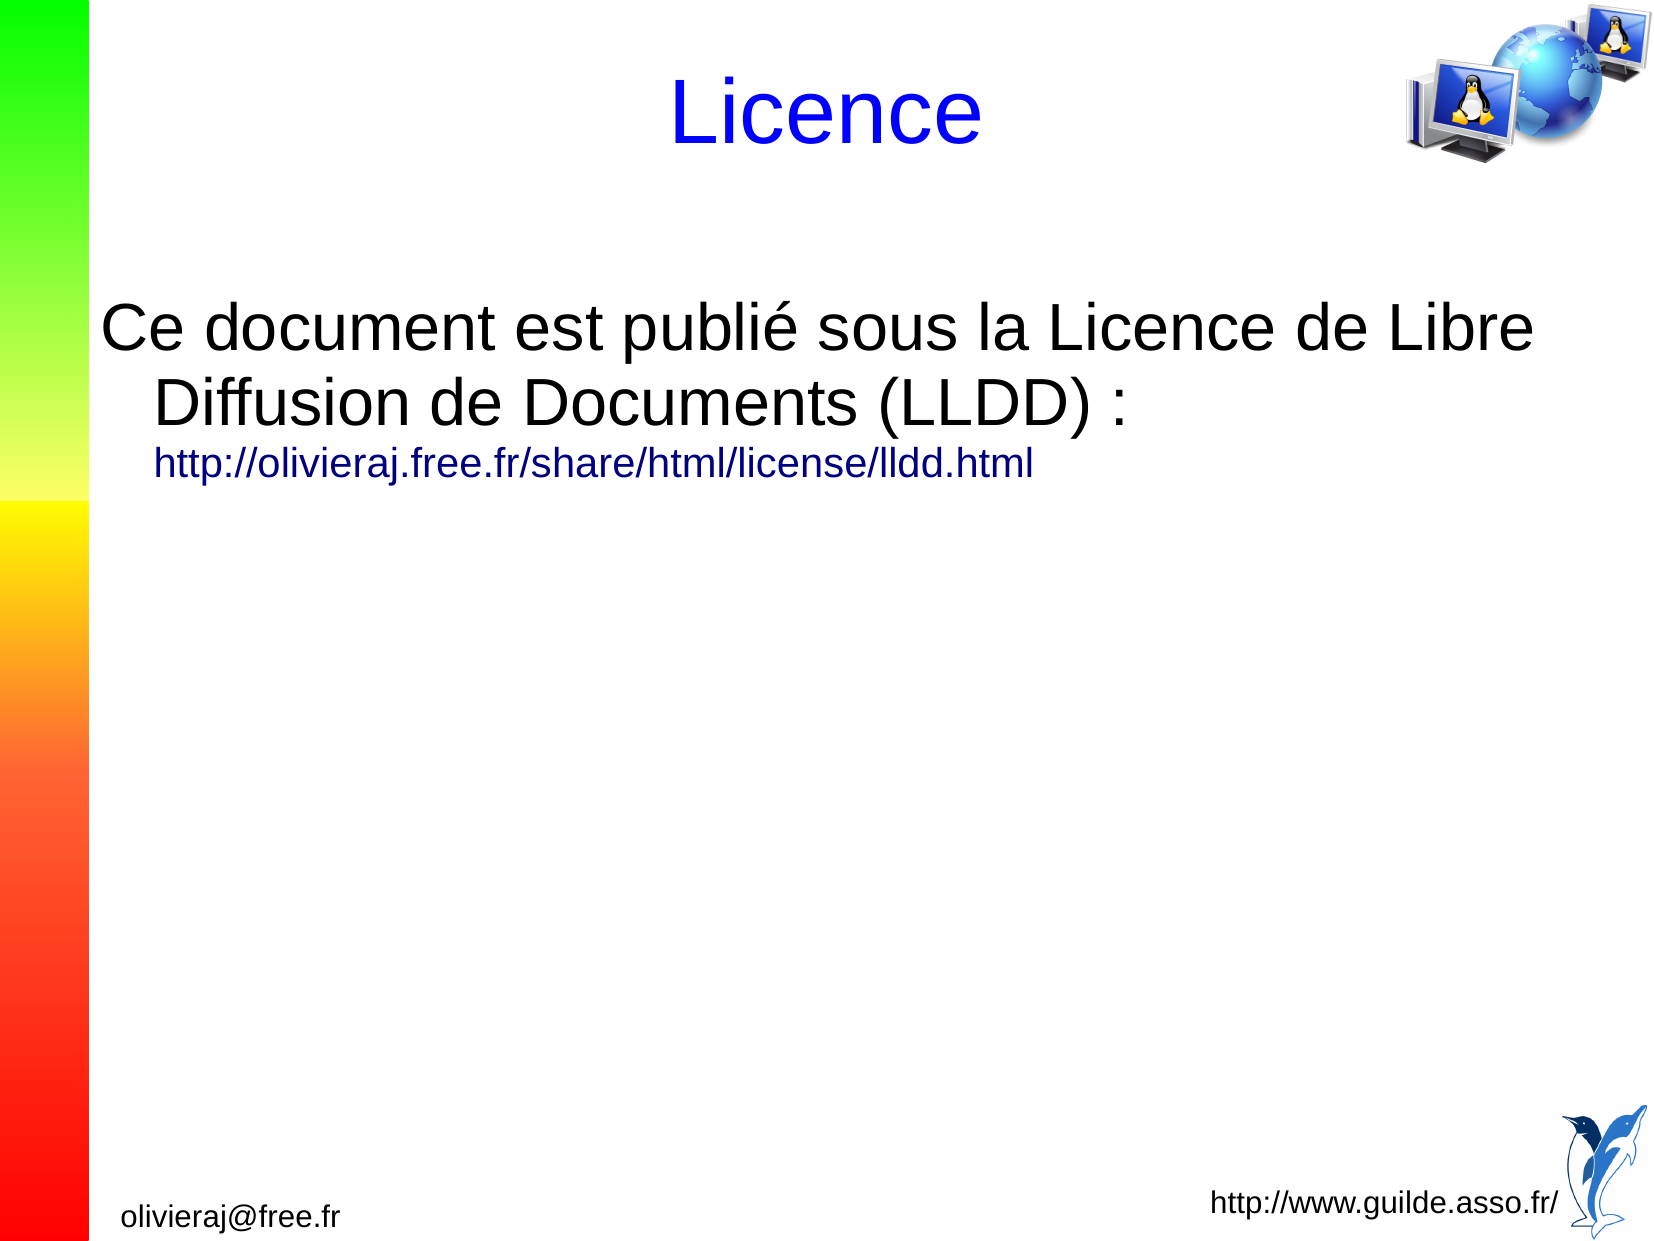

# Licence
Ce document est publié sous la Licence de Libre Diffusion de Documents (LLDD) : http://olivieraj.free.fr/share/html/license/lldd.html